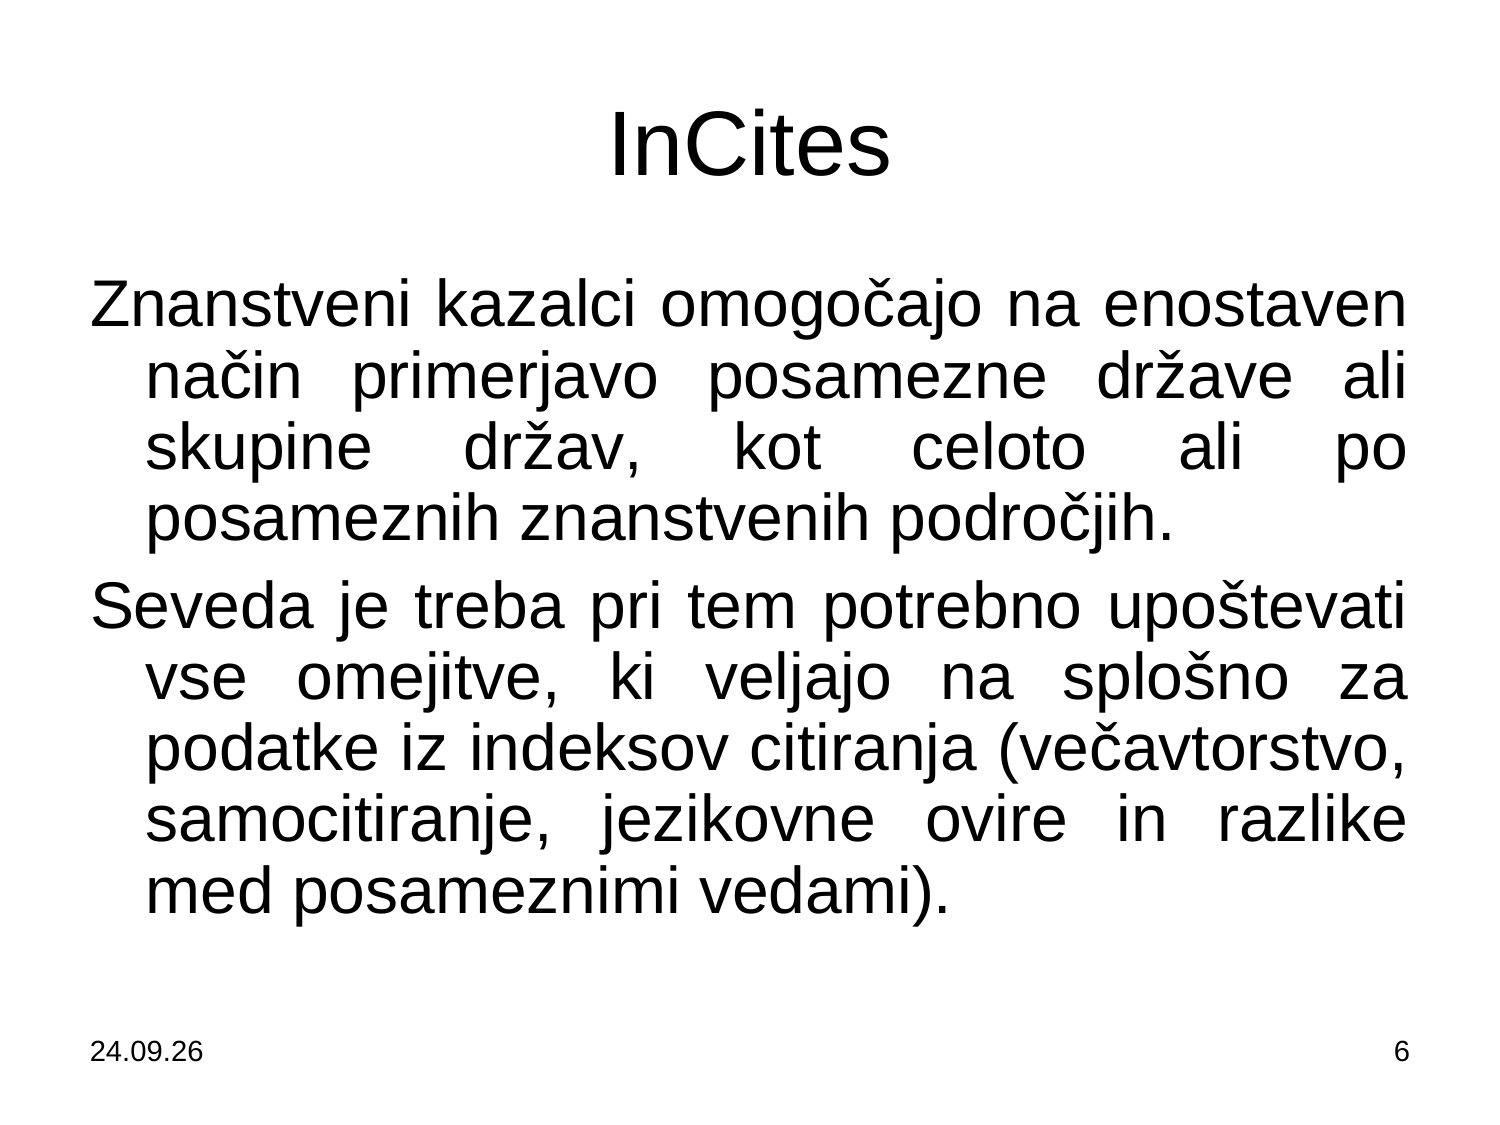

# InCites
Znanstveni kazalci omogočajo na enostaven način primerjavo posamezne države ali skupine držav, kot celoto ali po posameznih znanstvenih področjih.
Seveda je treba pri tem potrebno upoštevati vse omejitve, ki veljajo na splošno za podatke iz indeksov citiranja (večavtorstvo, samocitiranje, jezikovne ovire in razlike med posameznimi vedami).